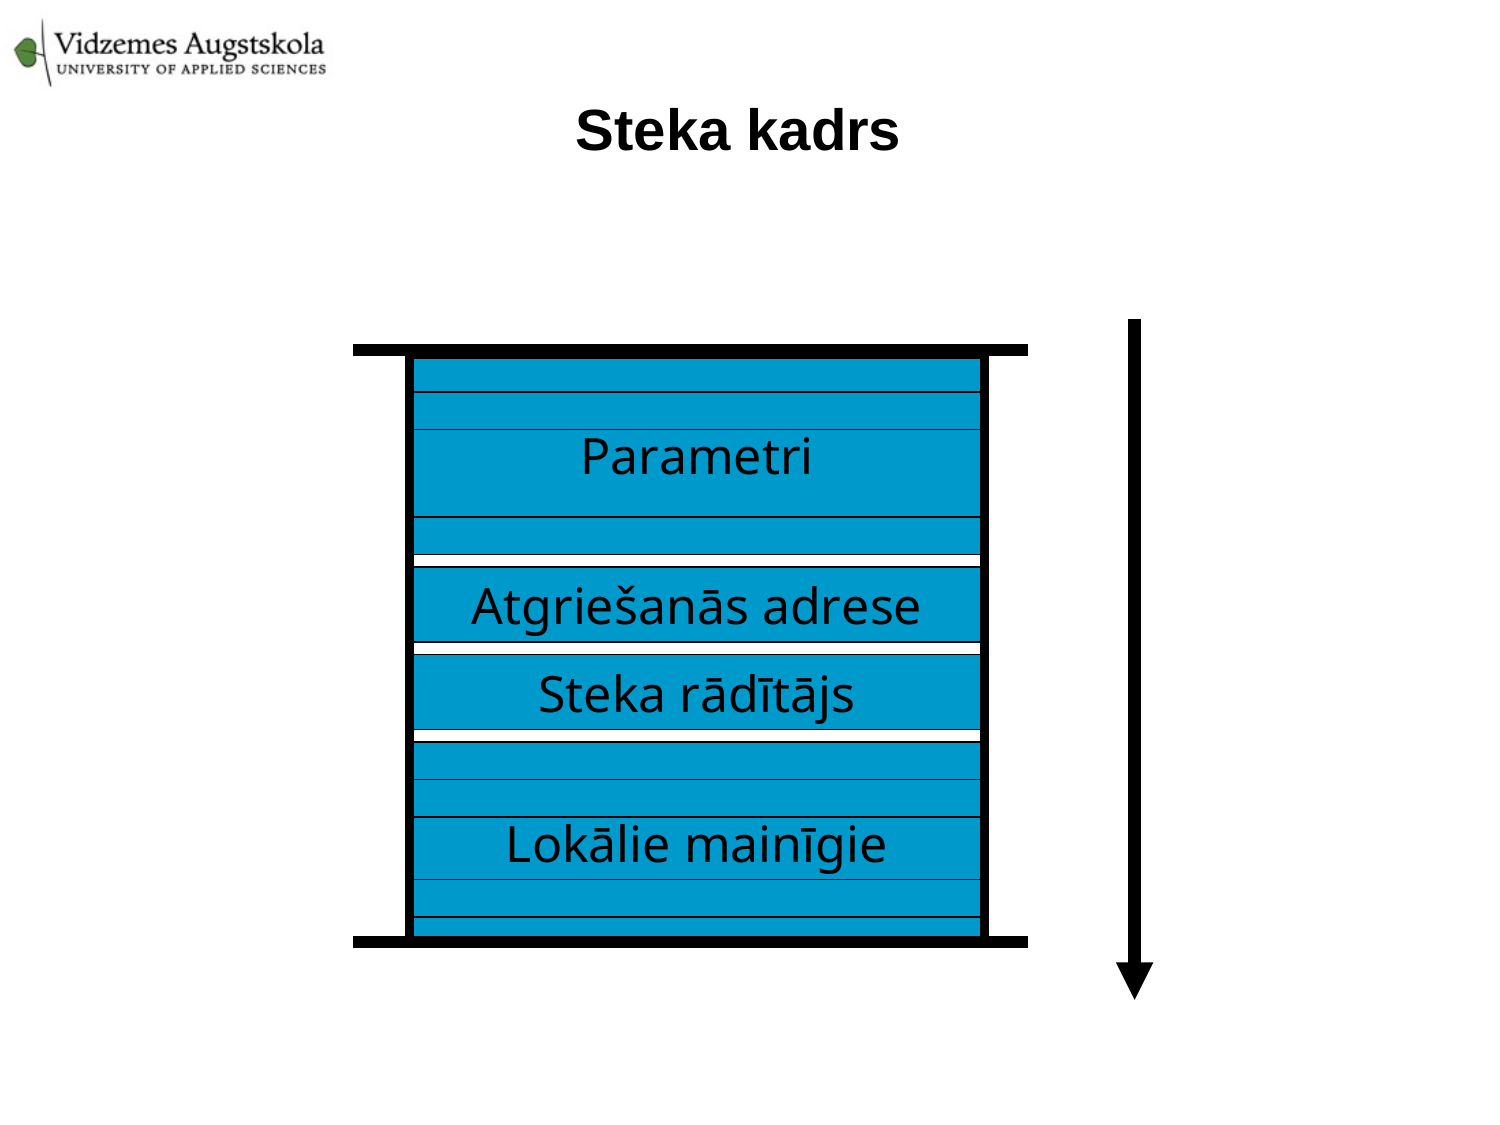

# Steka kadrs
Parametri
Atgriešanās adrese
Steka rādītājs
Lokālie mainīgie